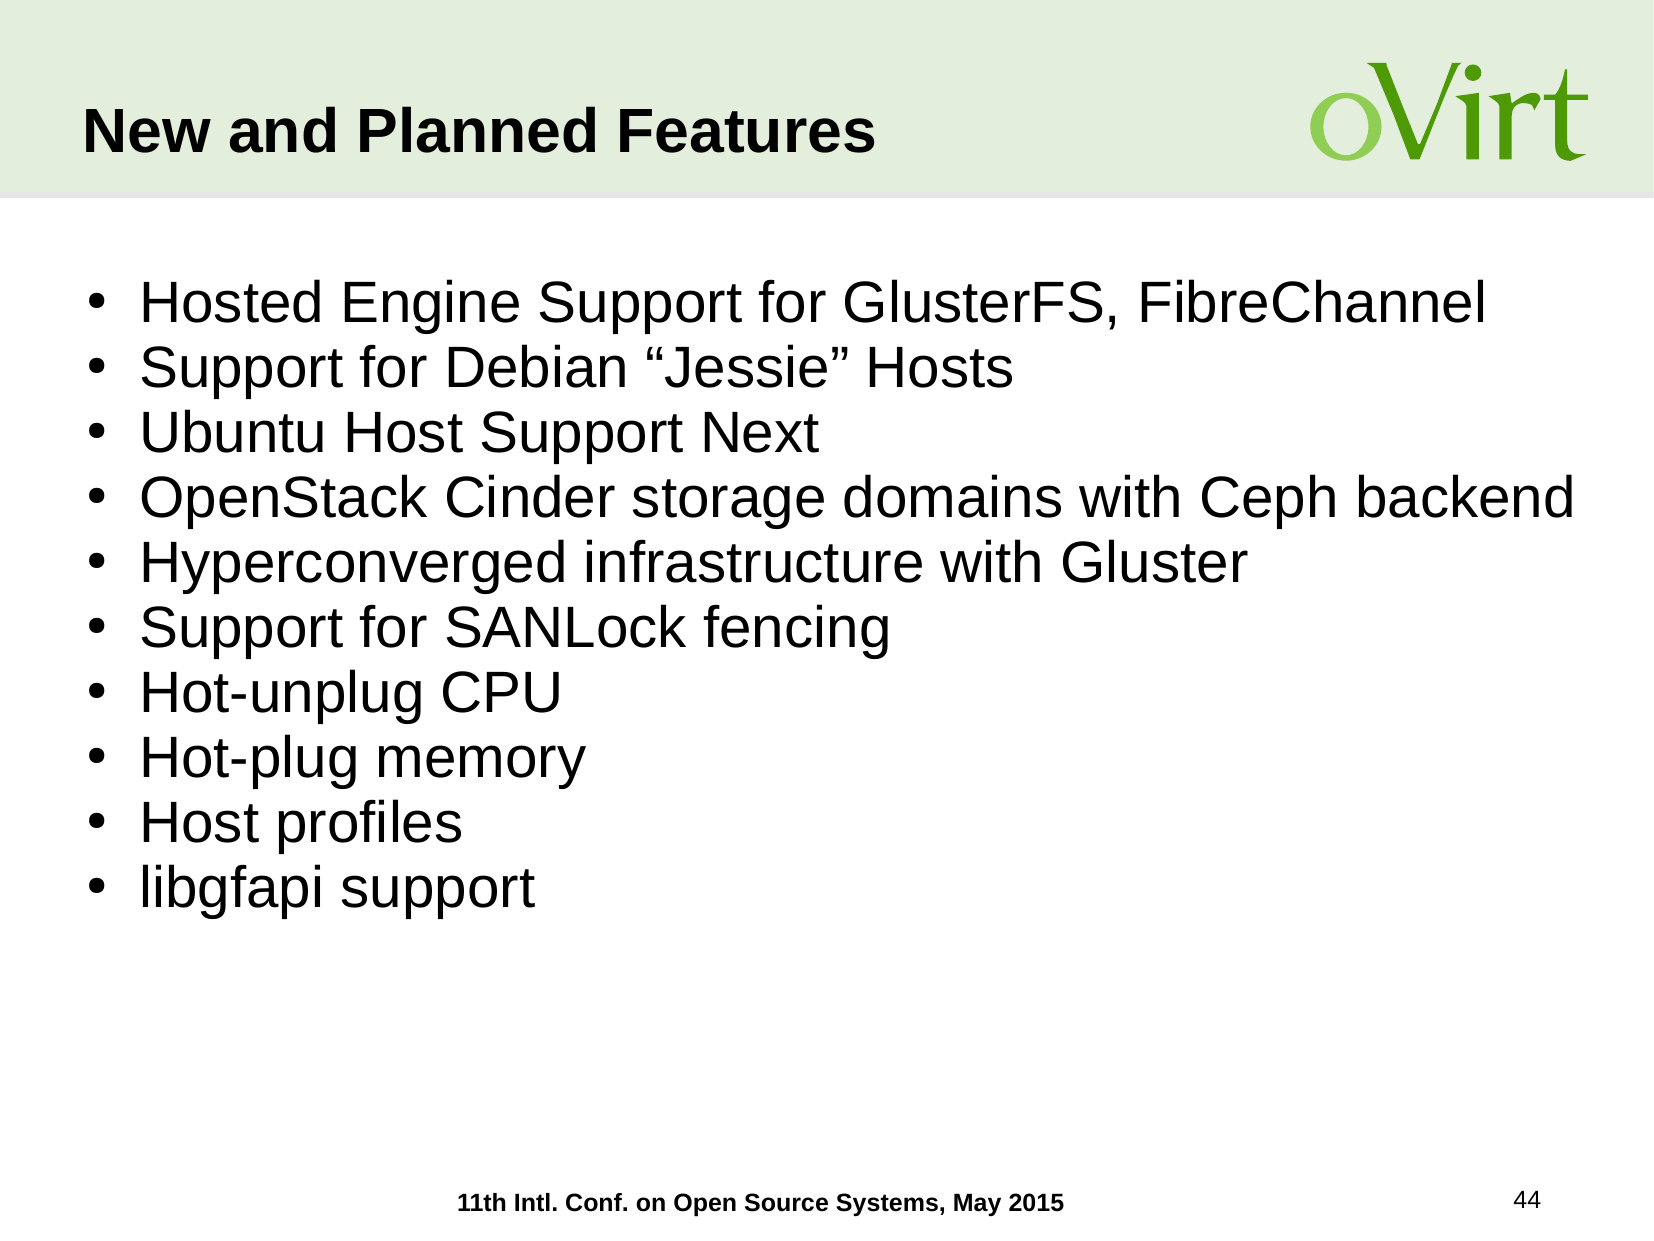

# New and Planned Features
Hosted Engine Support for GlusterFS, FibreChannel
Support for Debian “Jessie” Hosts
Ubuntu Host Support Next
OpenStack Cinder storage domains with Ceph backend
Hyperconverged infrastructure with Gluster
Support for SANLock fencing
Hot-unplug CPU
Hot-plug memory
Host profiles
libgfapi support